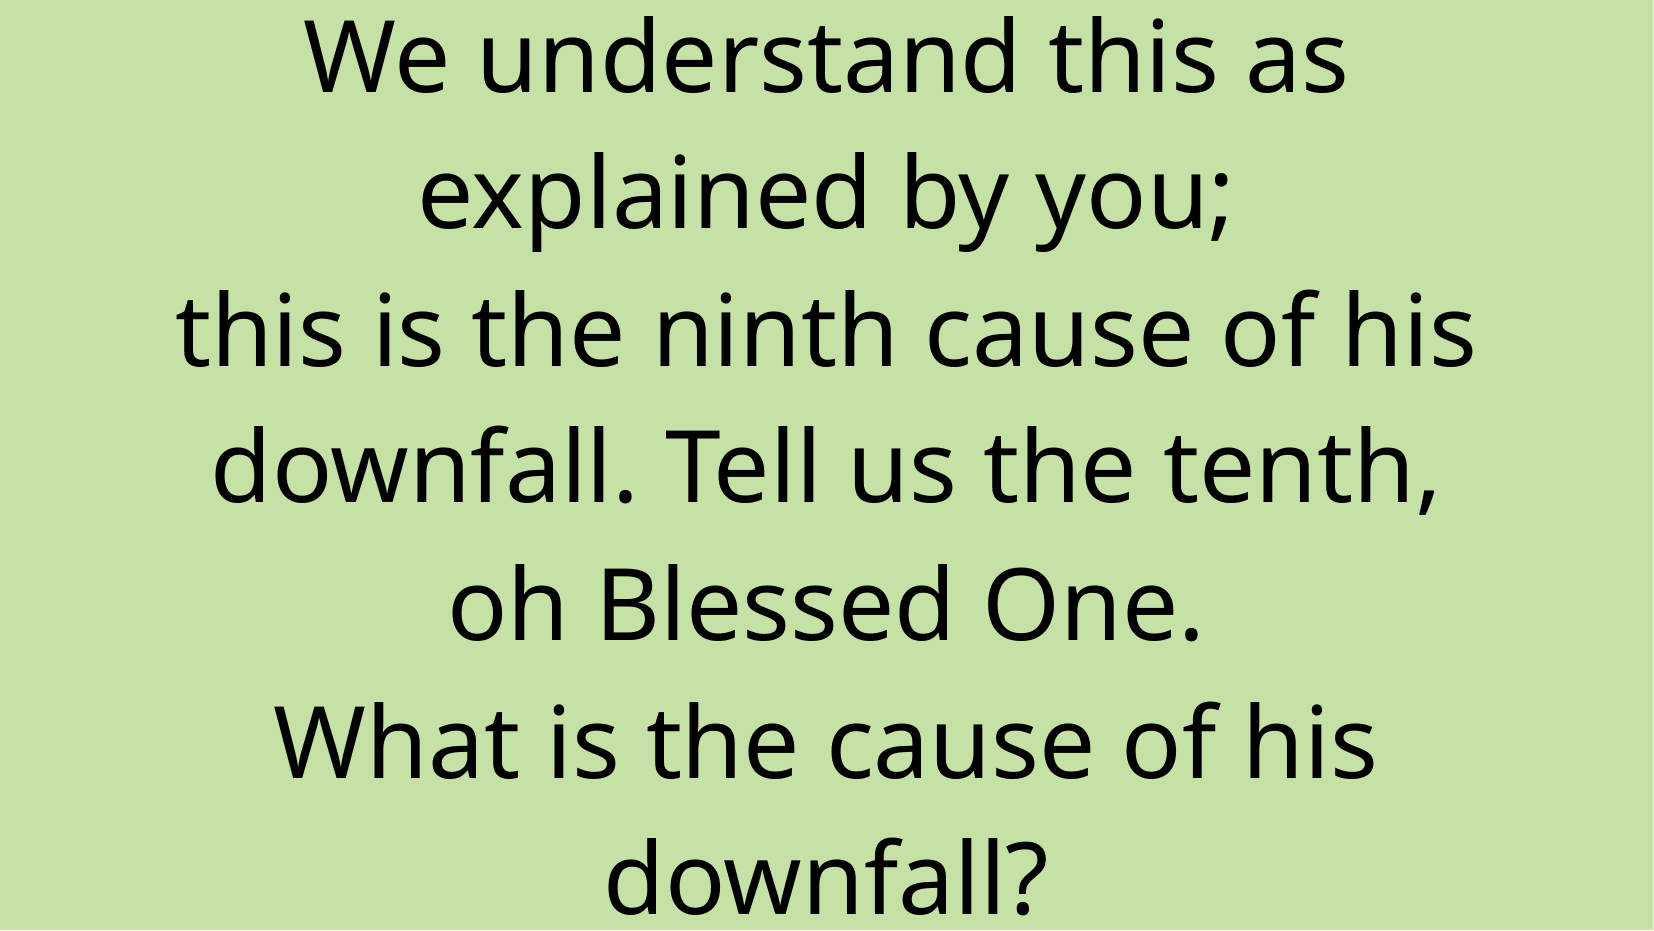

# We understand this as explained by you;
this is the ninth cause of his downfall. Tell us the tenth,
oh Blessed One.
What is the cause of his downfall?